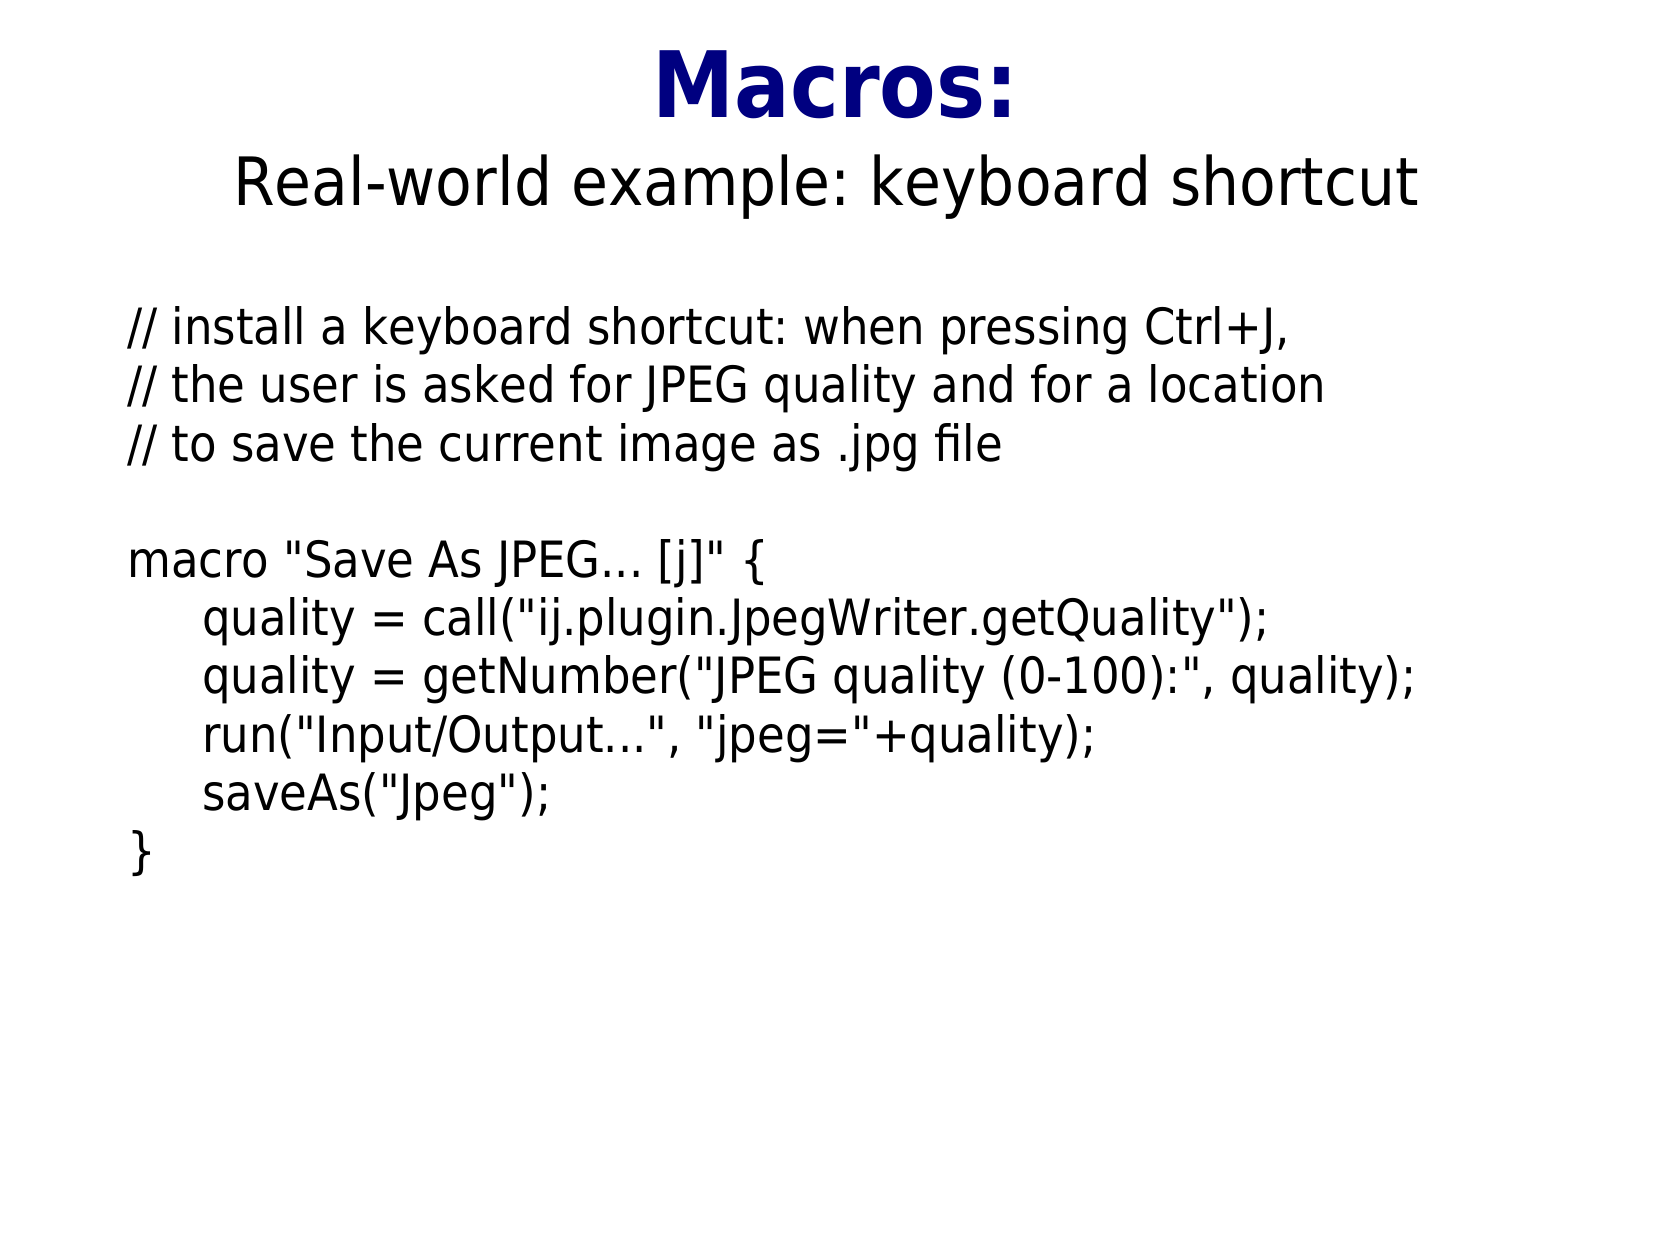

Macros:
# Real-world example: keyboard shortcut
// install a keyboard shortcut: when pressing Ctrl+J,
// the user is asked for JPEG quality and for a location
// to save the current image as .jpg file
macro "Save As JPEG... [j]" {
	quality = call("ij.plugin.JpegWriter.getQuality");
	quality = getNumber("JPEG quality (0-100):", quality);
	run("Input/Output...", "jpeg="+quality);
	saveAs("Jpeg");
}